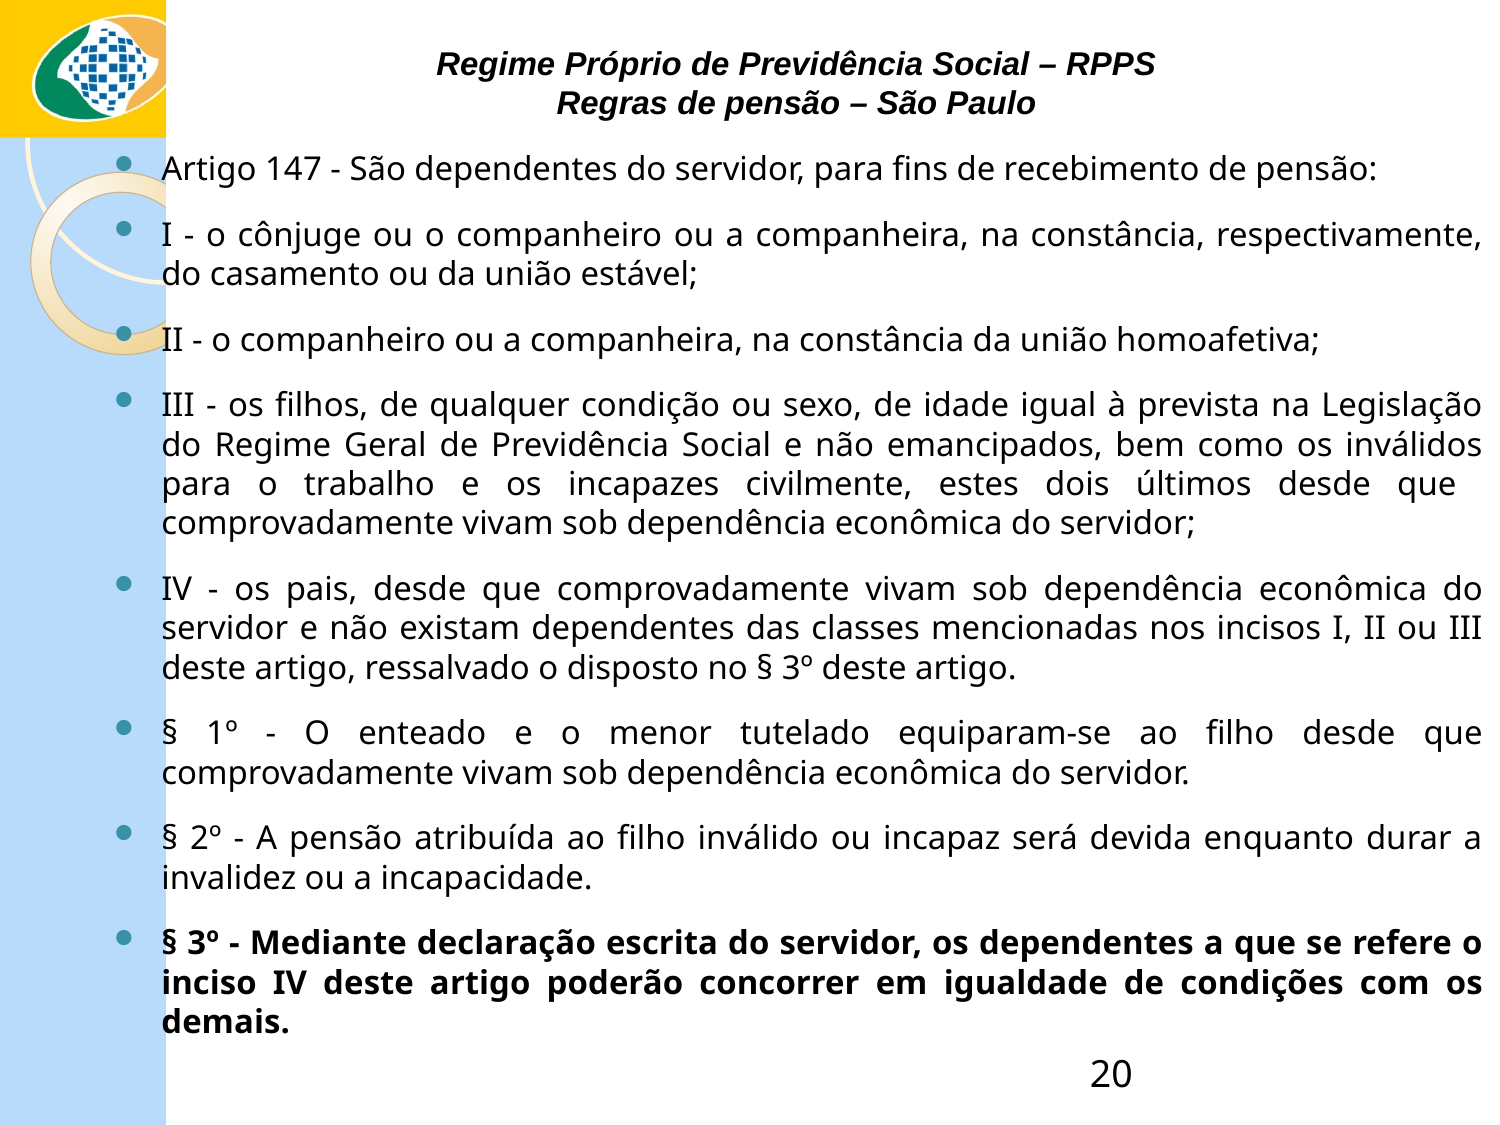

#
Regime Próprio de Previdência Social – RPPS
Regras de pensão – São Paulo
Artigo 147 - São dependentes do servidor, para fins de recebimento de pensão:
I - o cônjuge ou o companheiro ou a companheira, na constância, respectivamente, do casamento ou da união estável;
II - o companheiro ou a companheira, na constância da união homoafetiva;
III - os filhos, de qualquer condição ou sexo, de idade igual à prevista na Legislação do Regime Geral de Previdência Social e não emancipados, bem como os inválidos para o trabalho e os incapazes civilmente, estes dois últimos desde que comprovadamente vivam sob dependência econômica do servidor;
IV - os pais, desde que comprovadamente vivam sob dependência econômica do servidor e não existam dependentes das classes mencionadas nos incisos I, II ou III deste artigo, ressalvado o disposto no § 3º deste artigo.
§ 1º - O enteado e o menor tutelado equiparam-se ao filho desde que comprovadamente vivam sob dependência econômica do servidor.
§ 2º - A pensão atribuída ao filho inválido ou incapaz será devida enquanto durar a invalidez ou a incapacidade.
§ 3º - Mediante declaração escrita do servidor, os dependentes a que se refere o inciso IV deste artigo poderão concorrer em igualdade de condições com os demais.